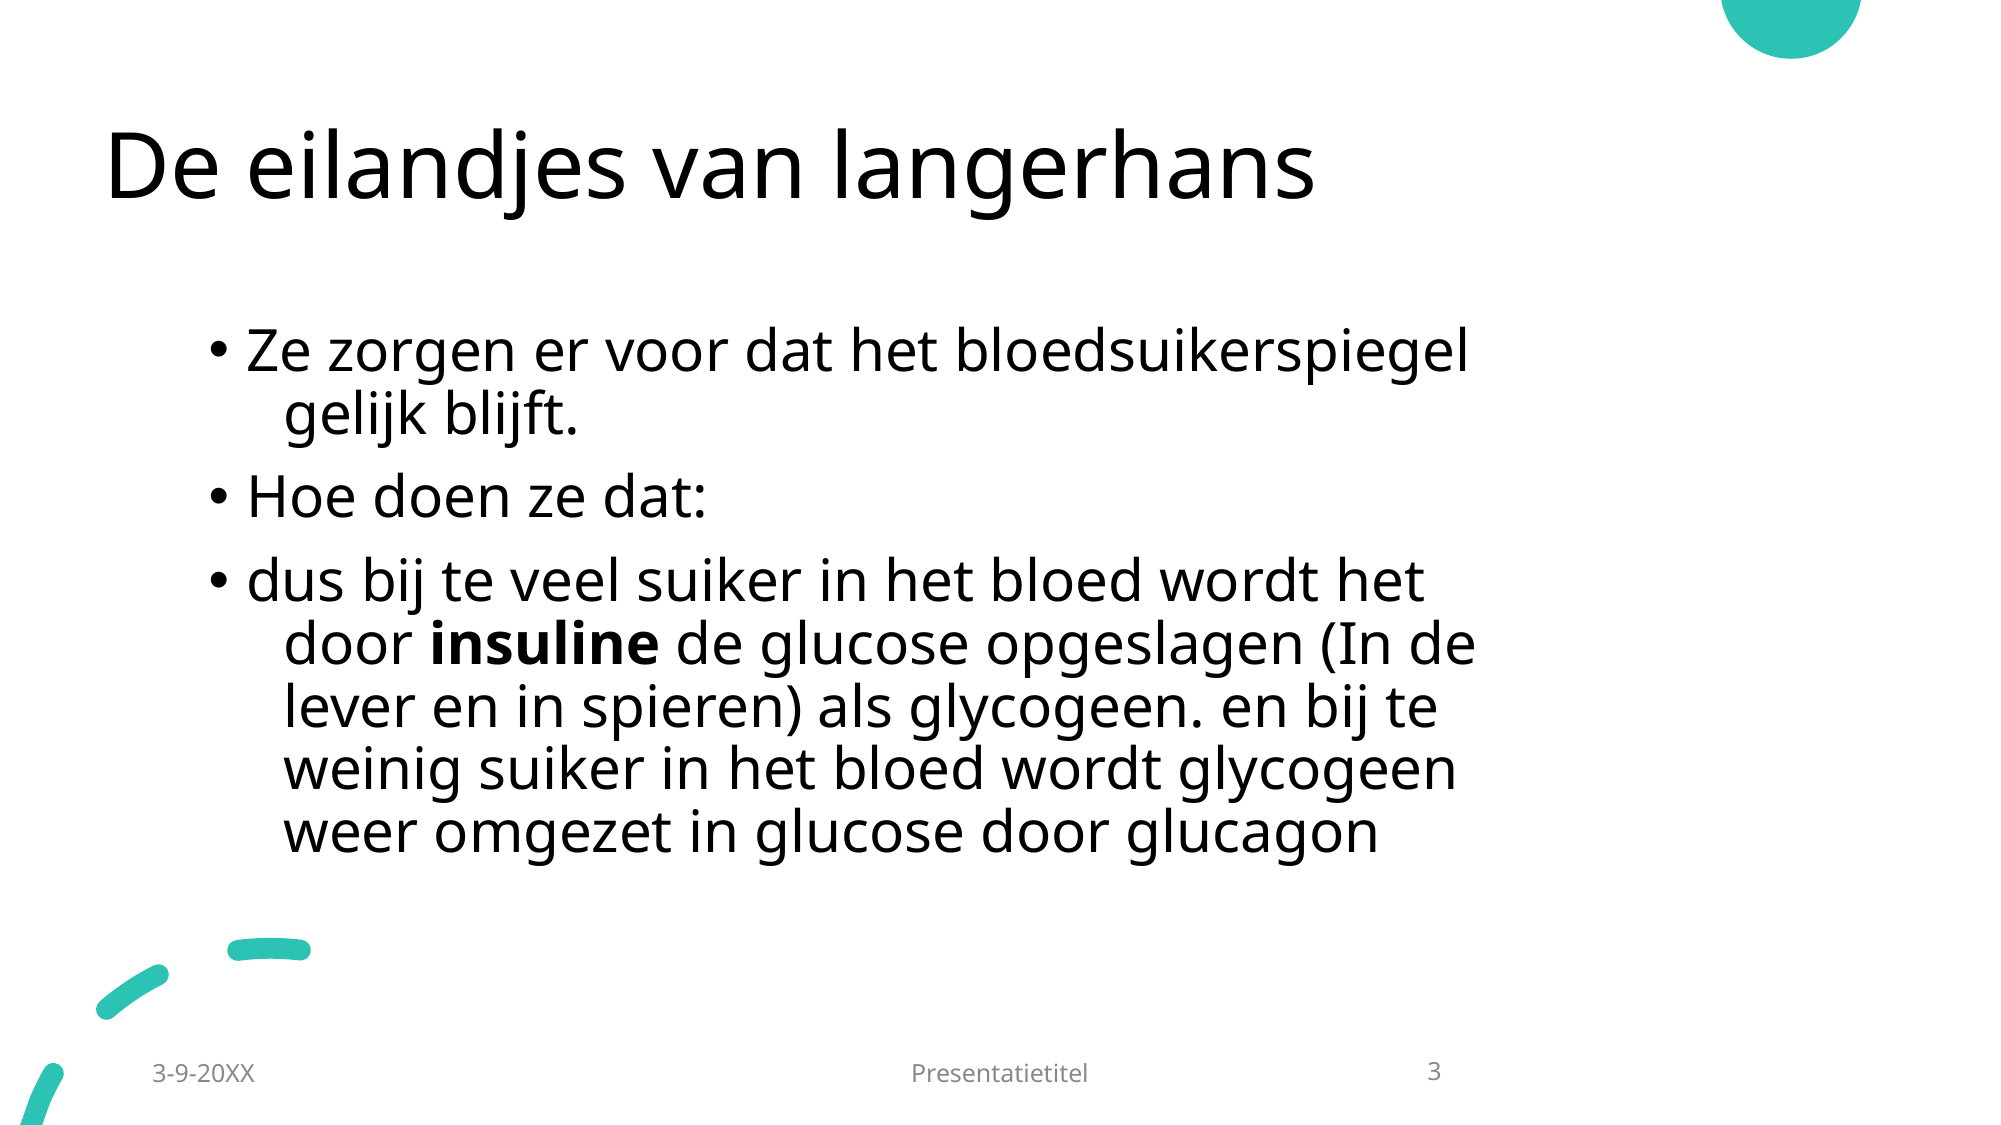

# De eilandjes van langerhans
Ze zorgen er voor dat het bloedsuikerspiegel gelijk blijft.
Hoe doen ze dat:
dus bij te veel suiker in het bloed wordt het door insuline de glucose opgeslagen (In de lever en in spieren) als glycogeen. en bij te weinig suiker in het bloed wordt glycogeen weer omgezet in glucose door glucagon
3-9-20XX
Presentatietitel
3